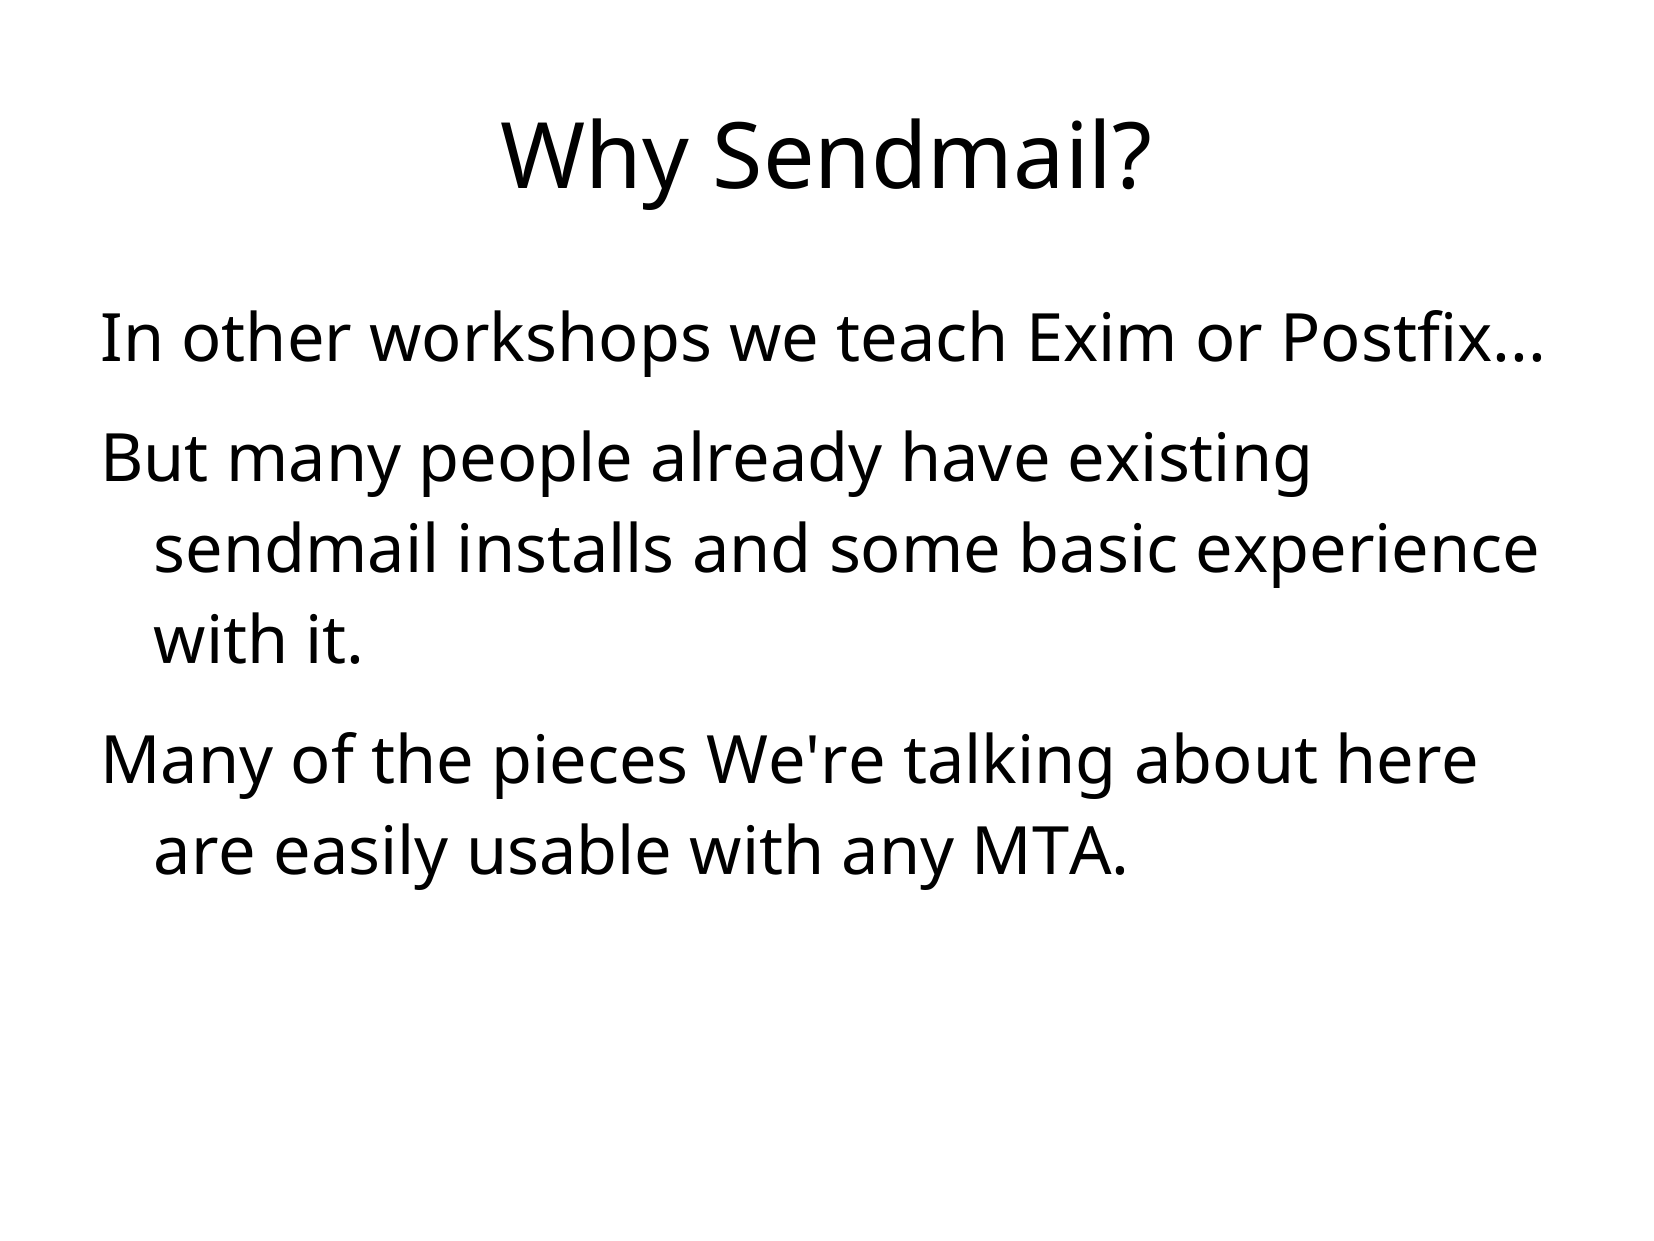

# Why Sendmail?
In other workshops we teach Exim or Postfix...
But many people already have existing sendmail installs and some basic experience with it.
Many of the pieces We're talking about here are easily usable with any MTA.